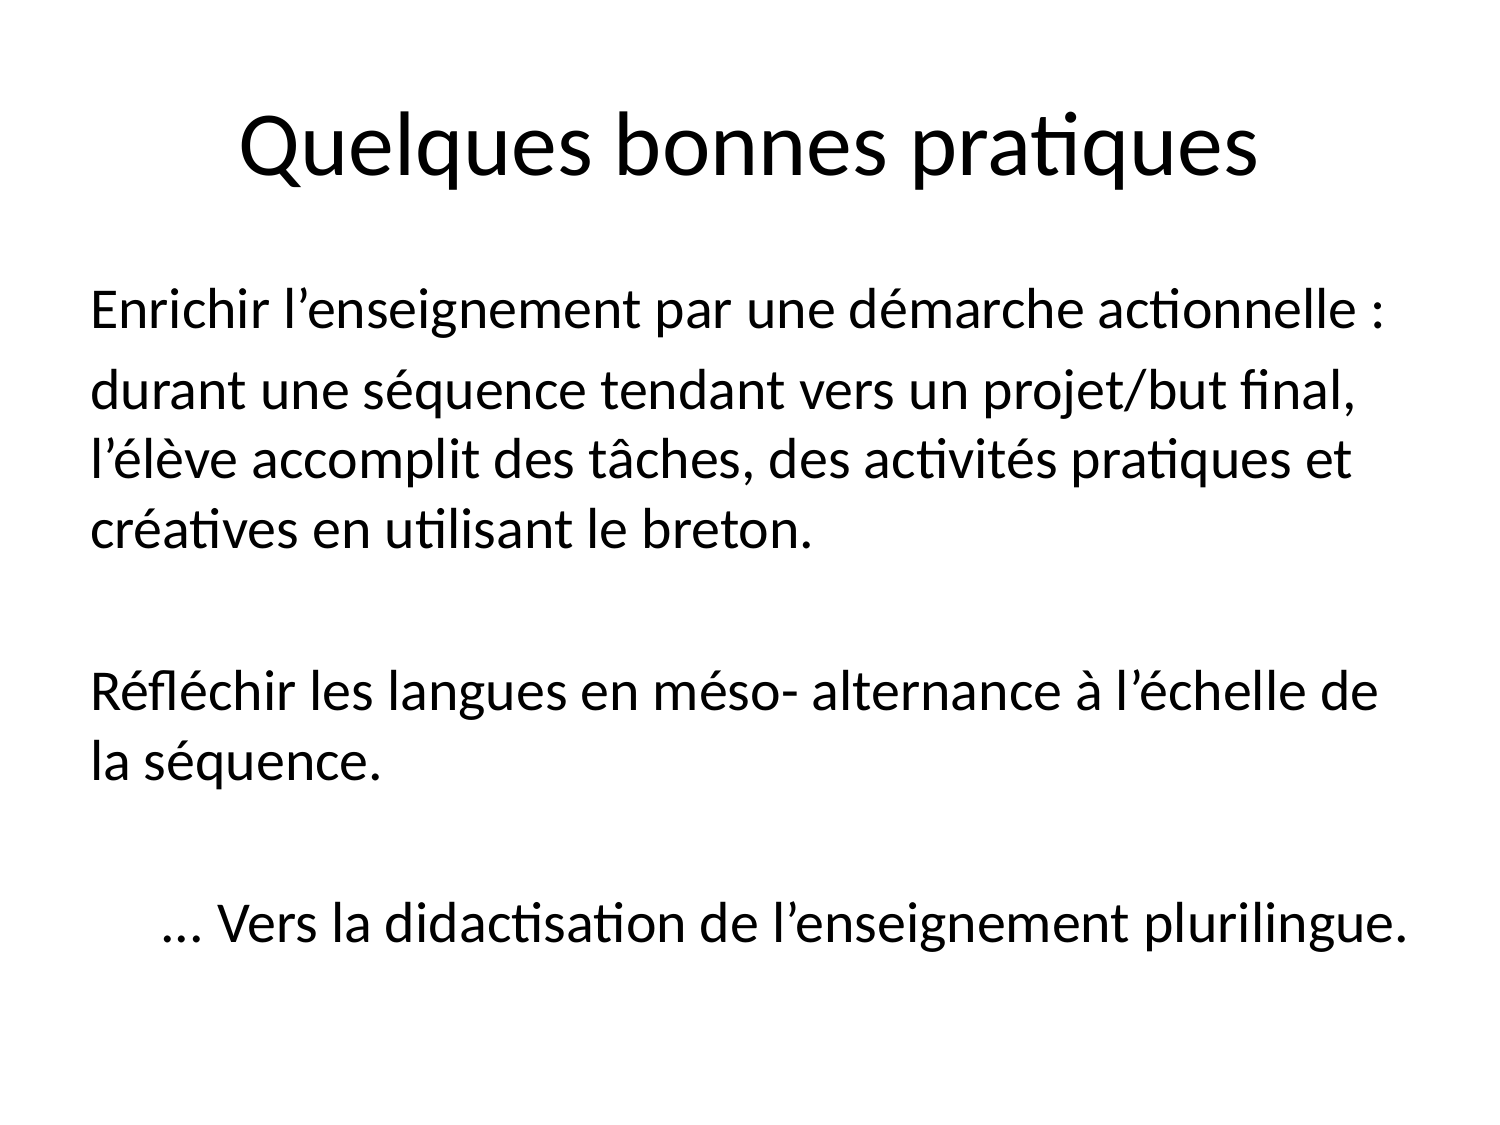

# Quelques bonnes pratiques
Enrichir l’enseignement par une démarche actionnelle :
durant une séquence tendant vers un projet/but final, l’élève accomplit des tâches, des activités pratiques et créatives en utilisant le breton.
Réfléchir les langues en méso- alternance à l’échelle de la séquence.
... Vers la didactisation de l’enseignement plurilingue.